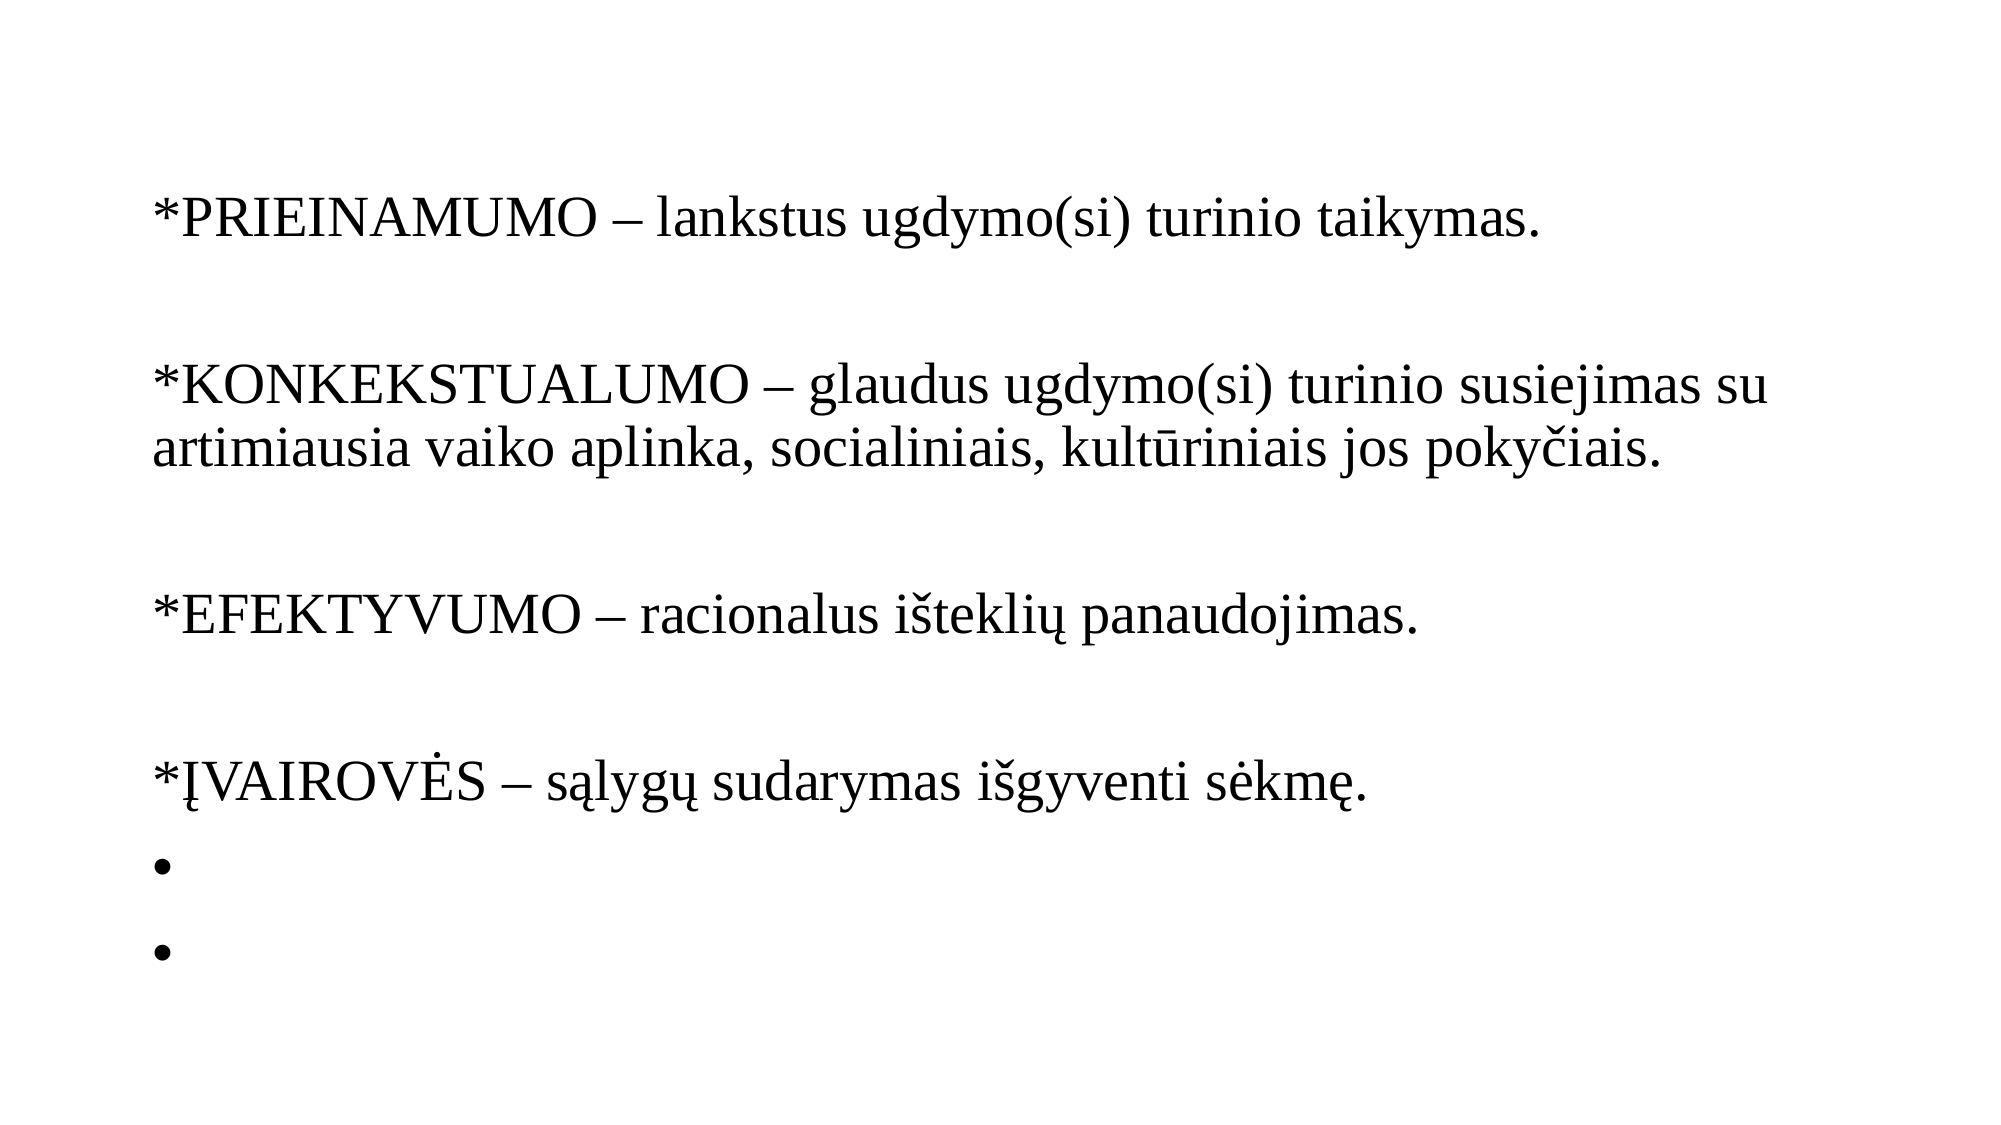

#
*PRIEINAMUMO – lankstus ugdymo(si) turinio taikymas.
*KONKEKSTUALUMO – glaudus ugdymo(si) turinio susiejimas su artimiausia vaiko aplinka, socialiniais, kultūriniais jos pokyčiais.
*EFEKTYVUMO – racionalus išteklių panaudojimas.
*ĮVAIROVĖS – sąlygų sudarymas išgyventi sėkmę.